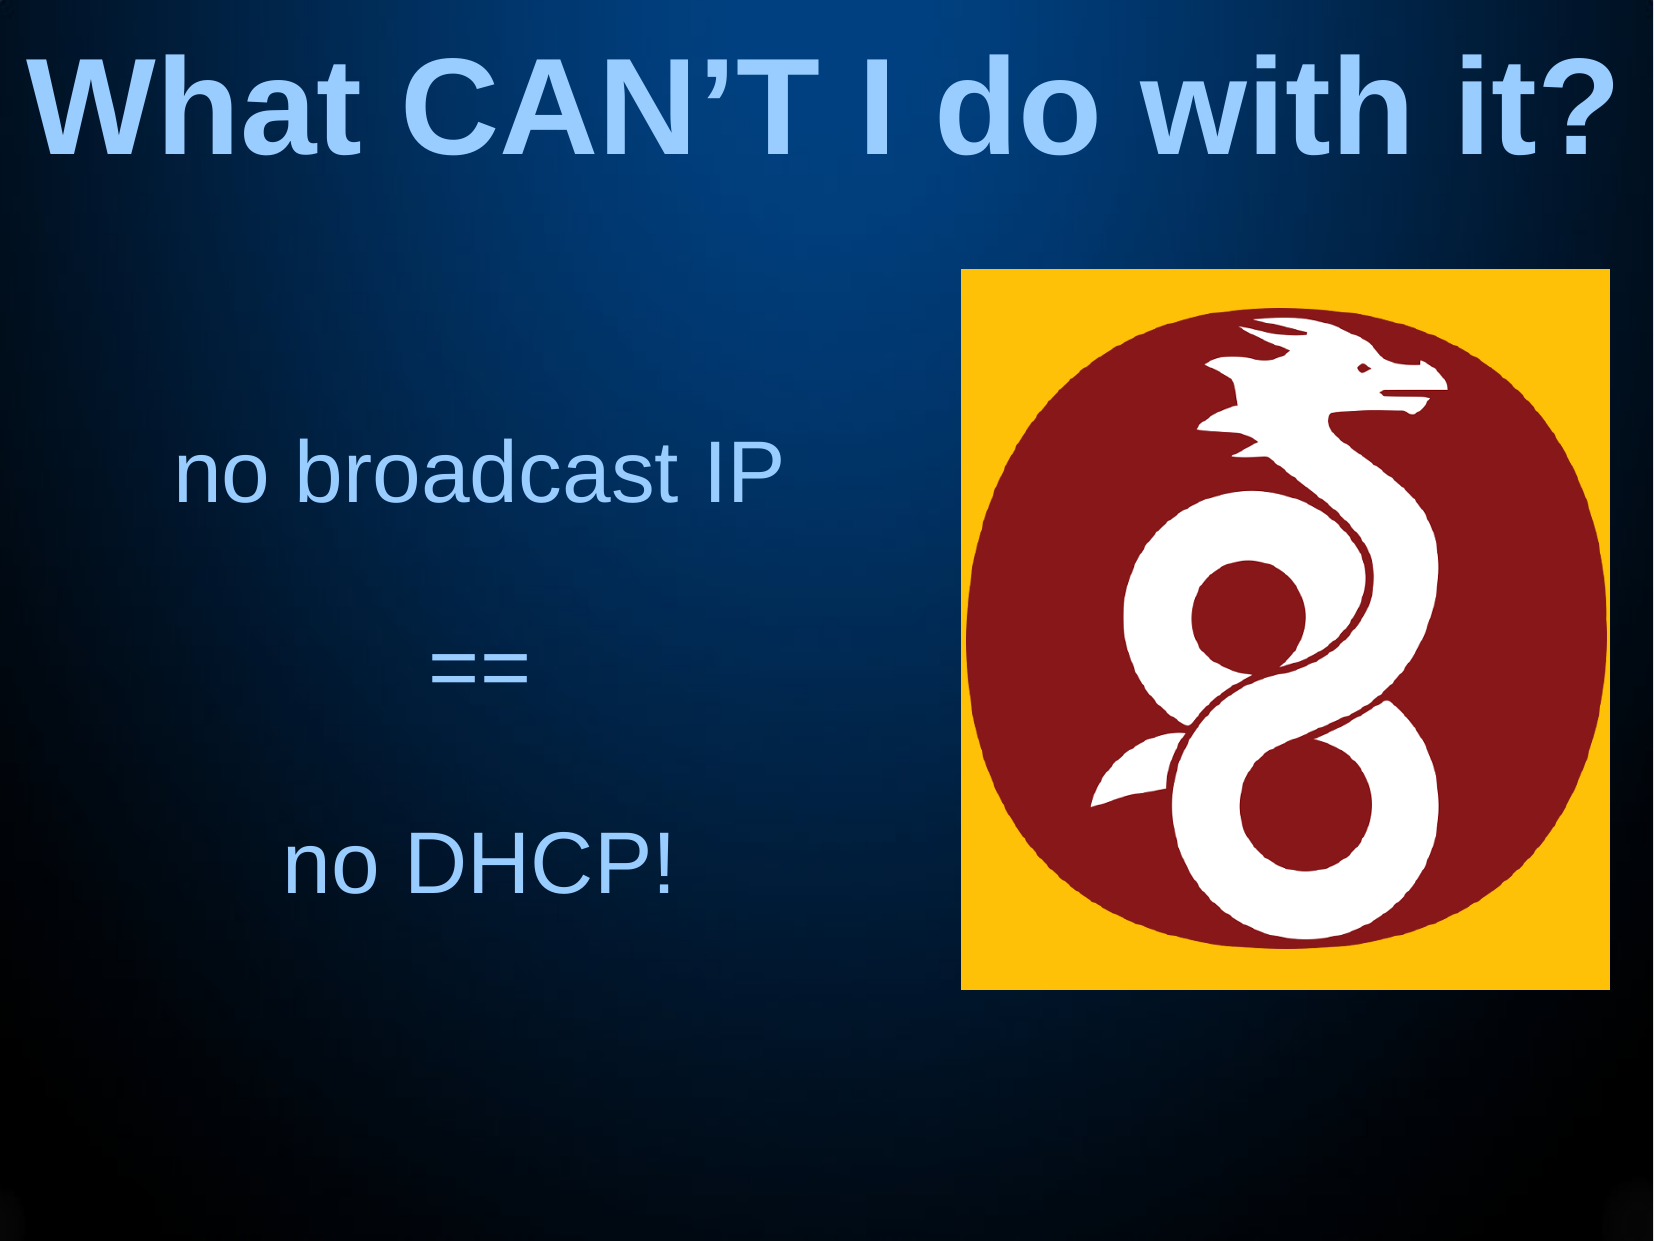

# What CAN’T I do with it?
no broadcast IP
==
no DHCP!